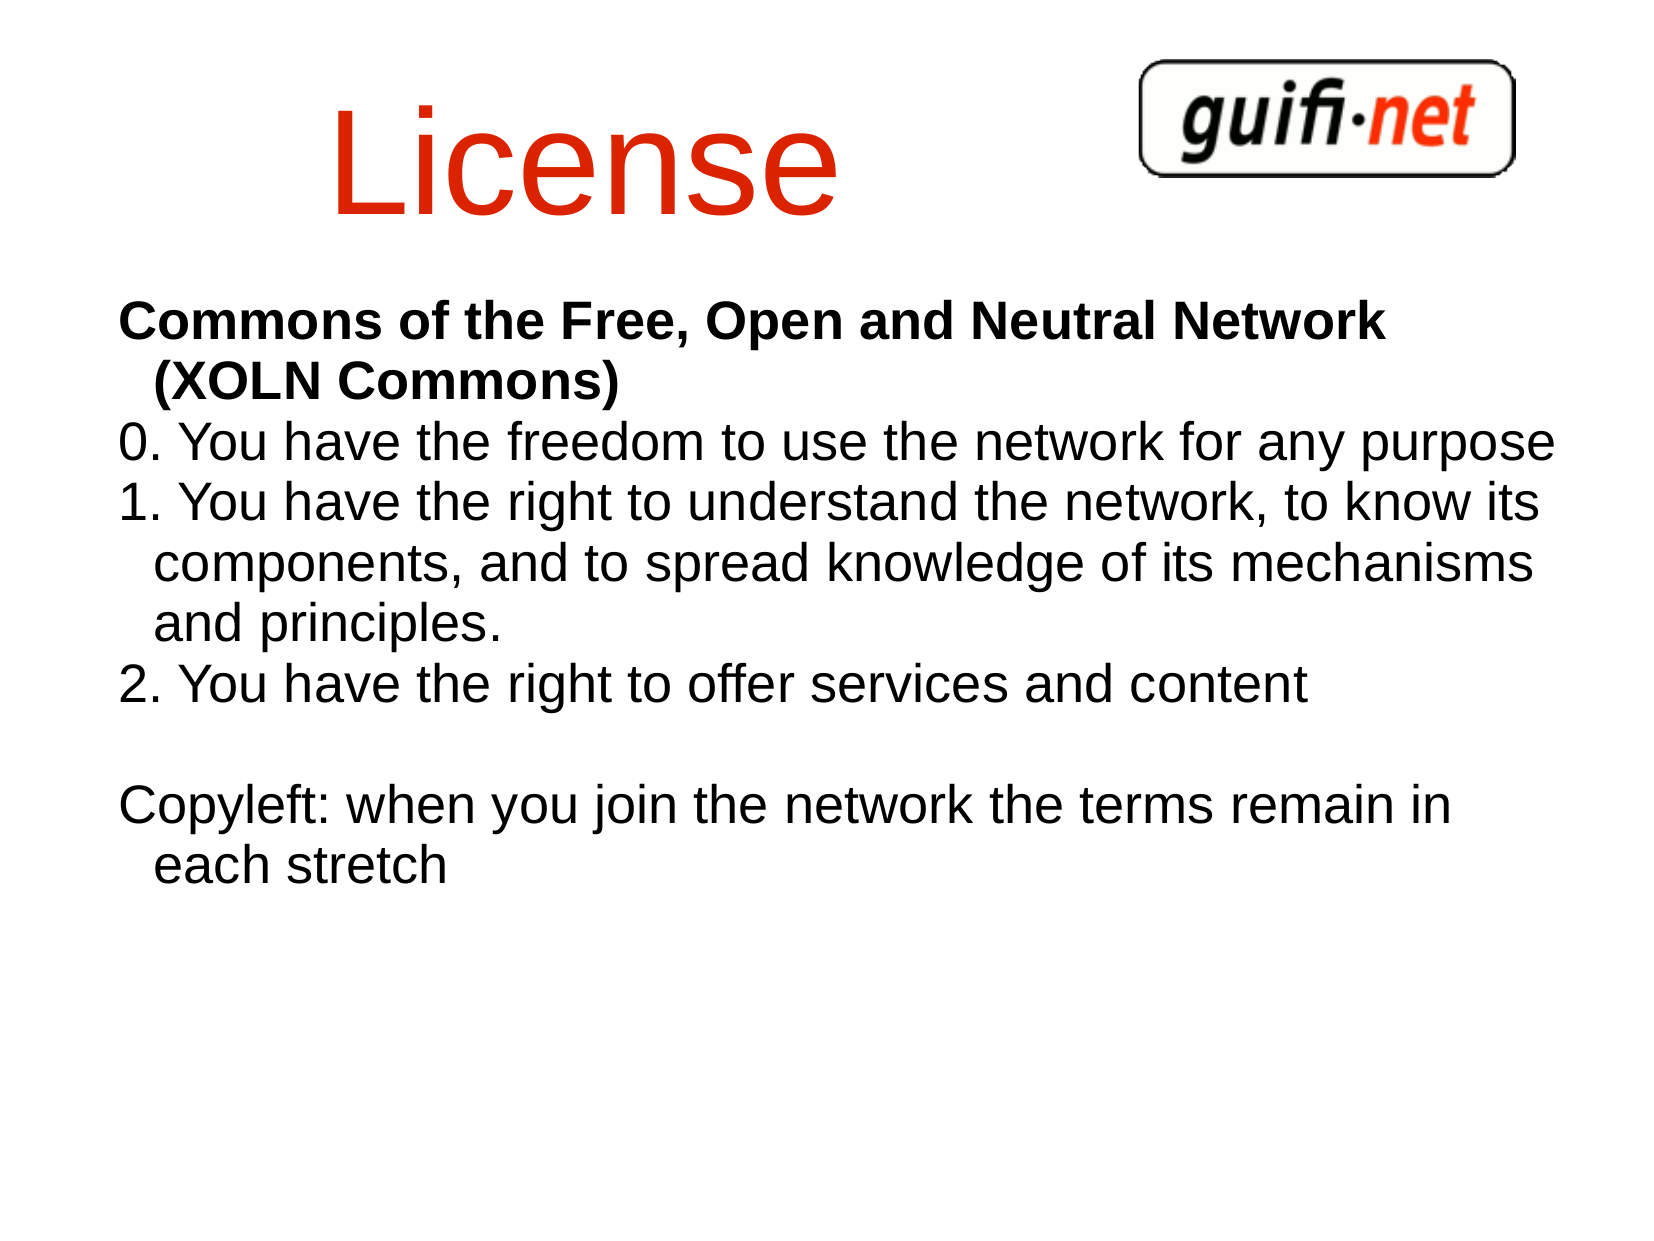

# License
Commons of the Free, Open and Neutral Network (XOLN Commons)
0. You have the freedom to use the network for any purpose
1. You have the right to understand the network, to know its components, and to spread knowledge of its mechanisms and principles.
2. You have the right to offer services and content
Copyleft: when you join the network the terms remain in each stretch